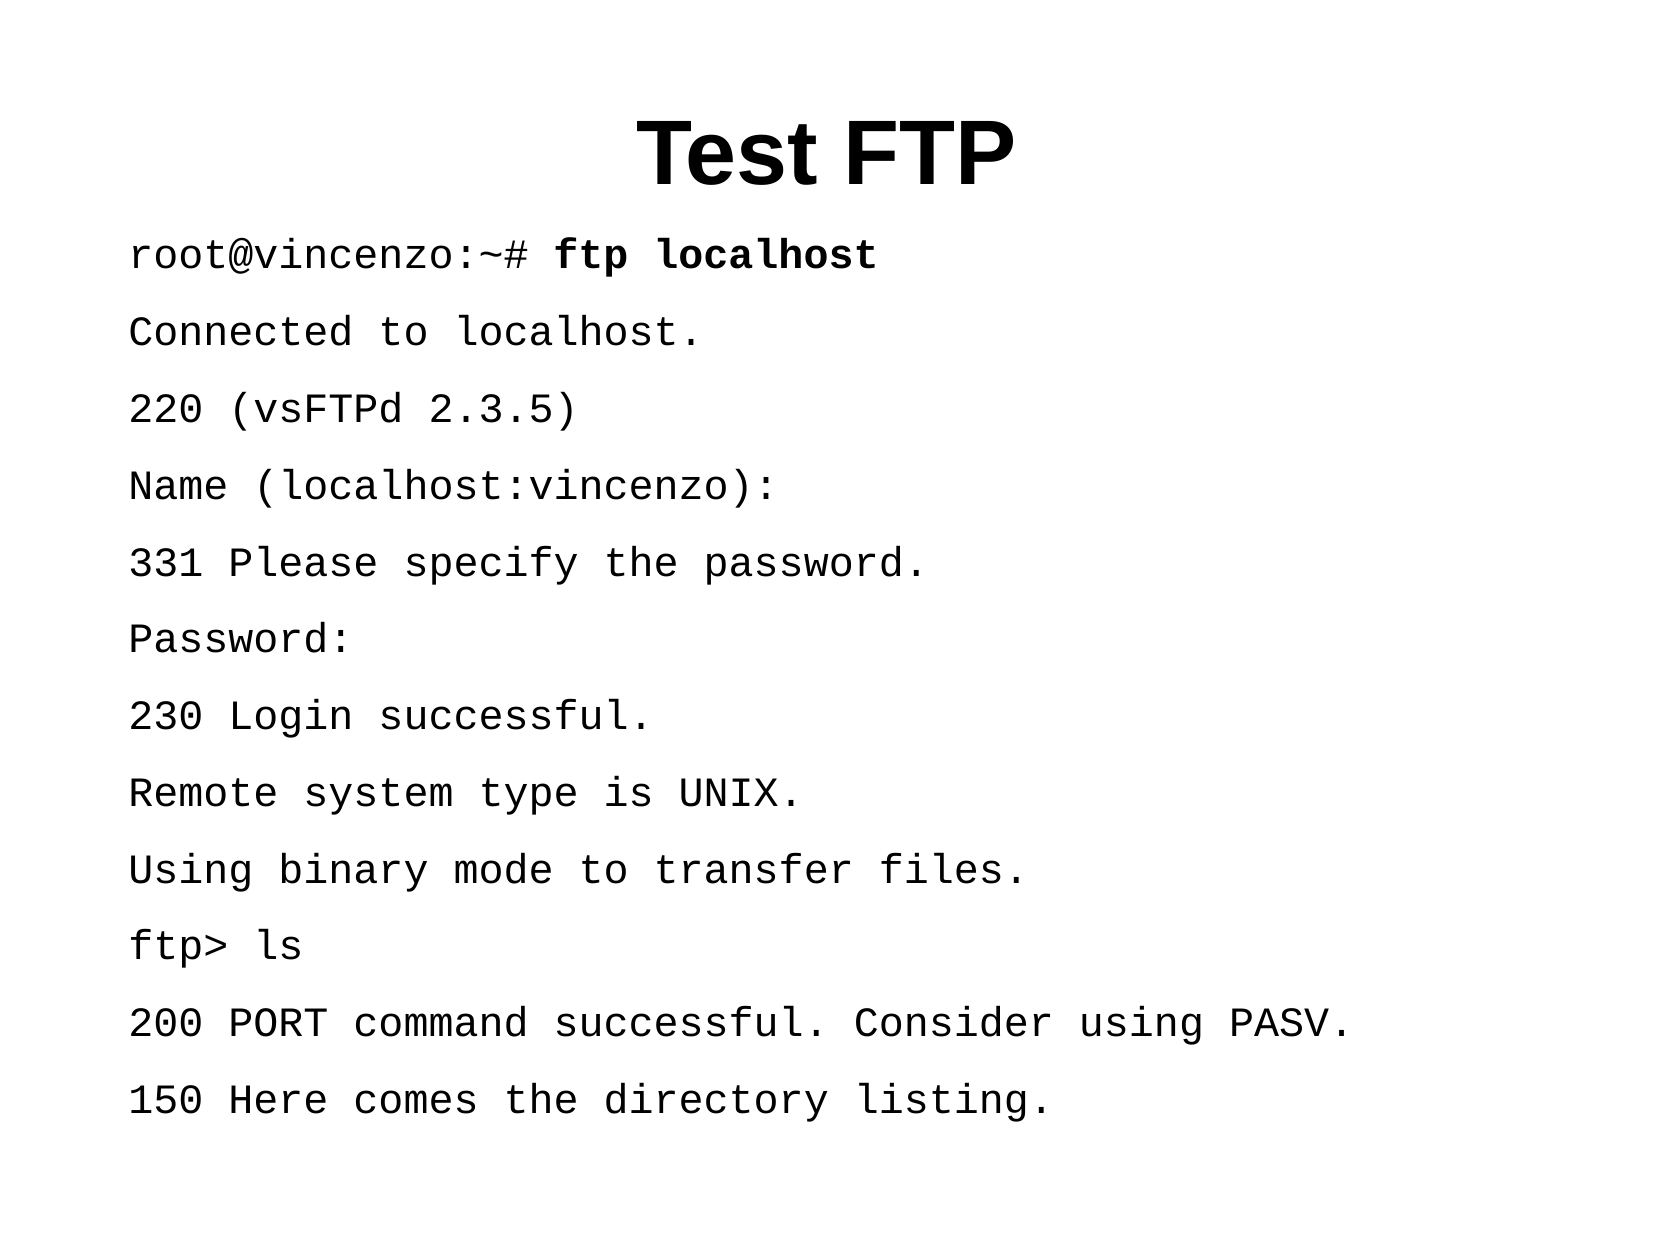

# Test FTP
root@vincenzo:~# ftp localhost
Connected to localhost.
220 (vsFTPd 2.3.5)
Name (localhost:vincenzo):
331 Please specify the password.
Password:
230 Login successful.
Remote system type is UNIX.
Using binary mode to transfer files.
ftp> ls
200 PORT command successful. Consider using PASV.
150 Here comes the directory listing.